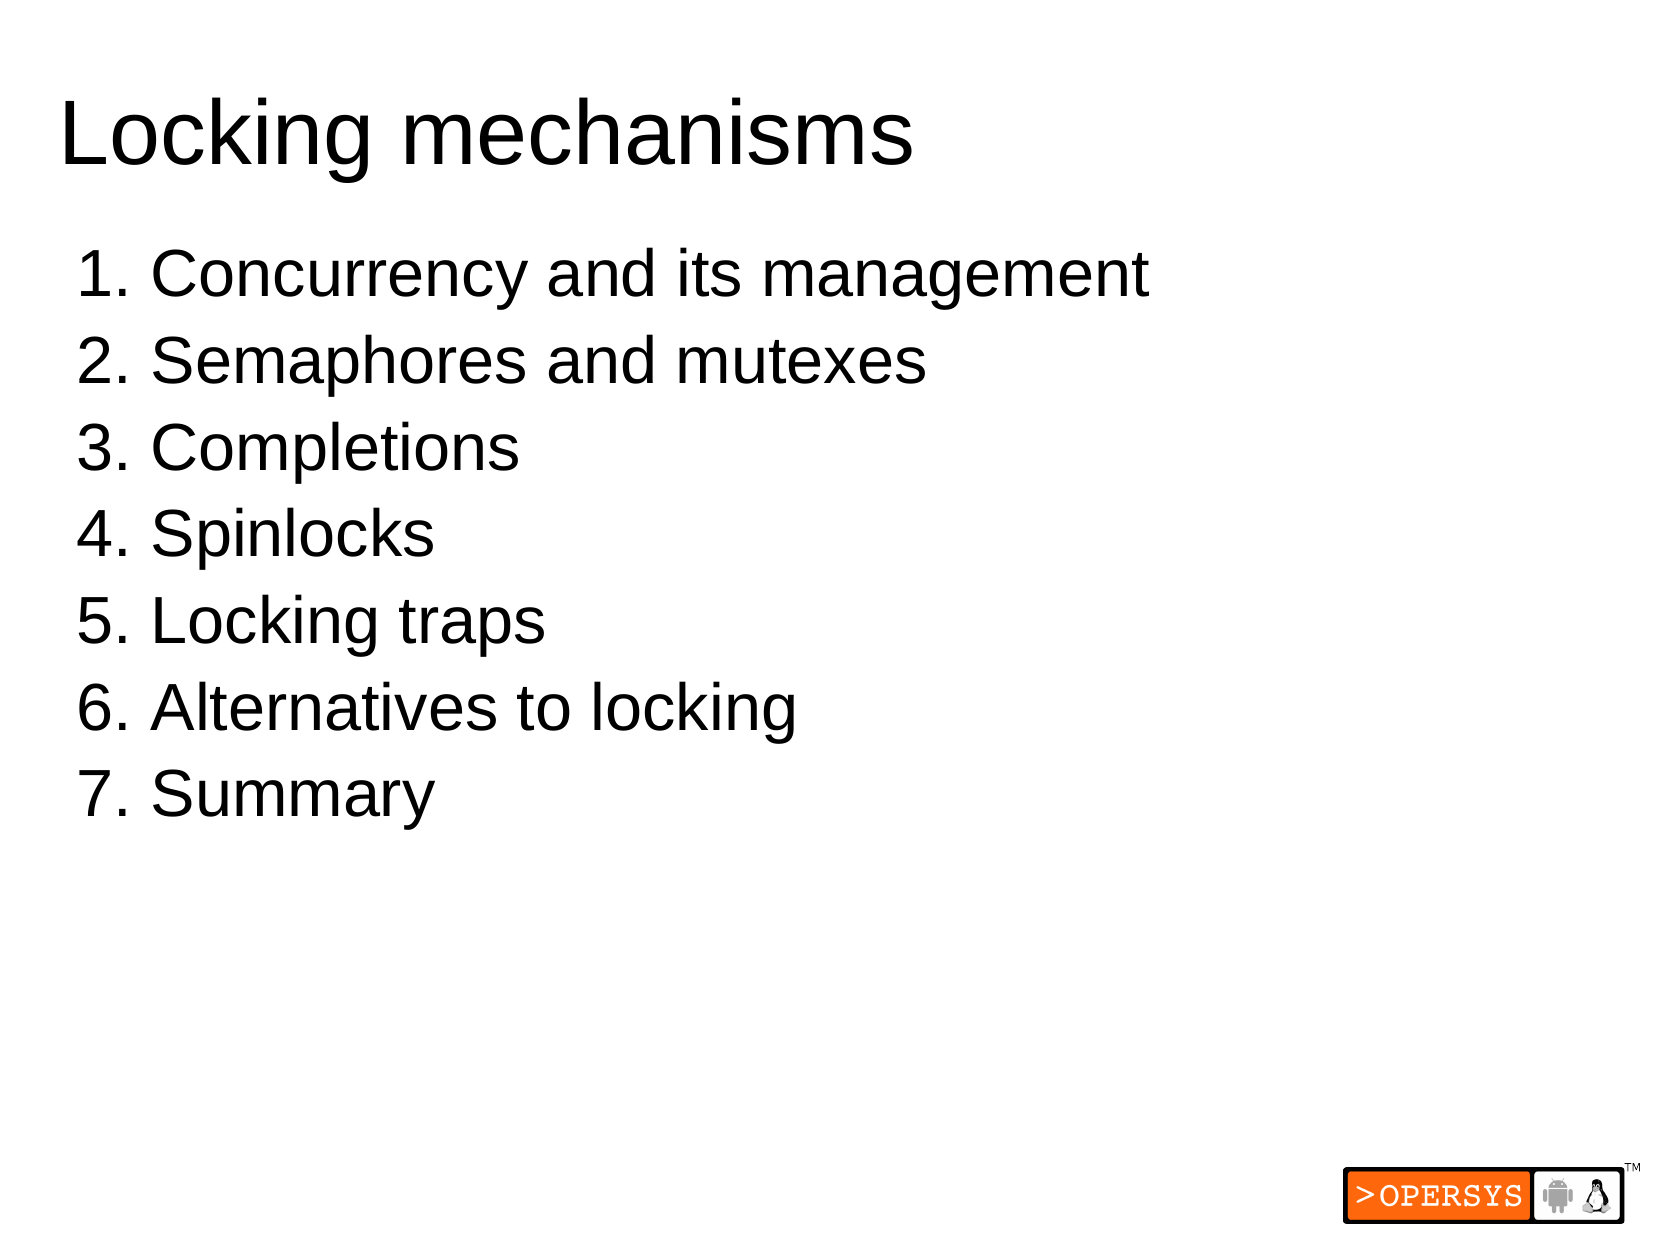

# Locking mechanisms
 Concurrency and its management
 Semaphores and mutexes
 Completions
 Spinlocks
 Locking traps
 Alternatives to locking
 Summary